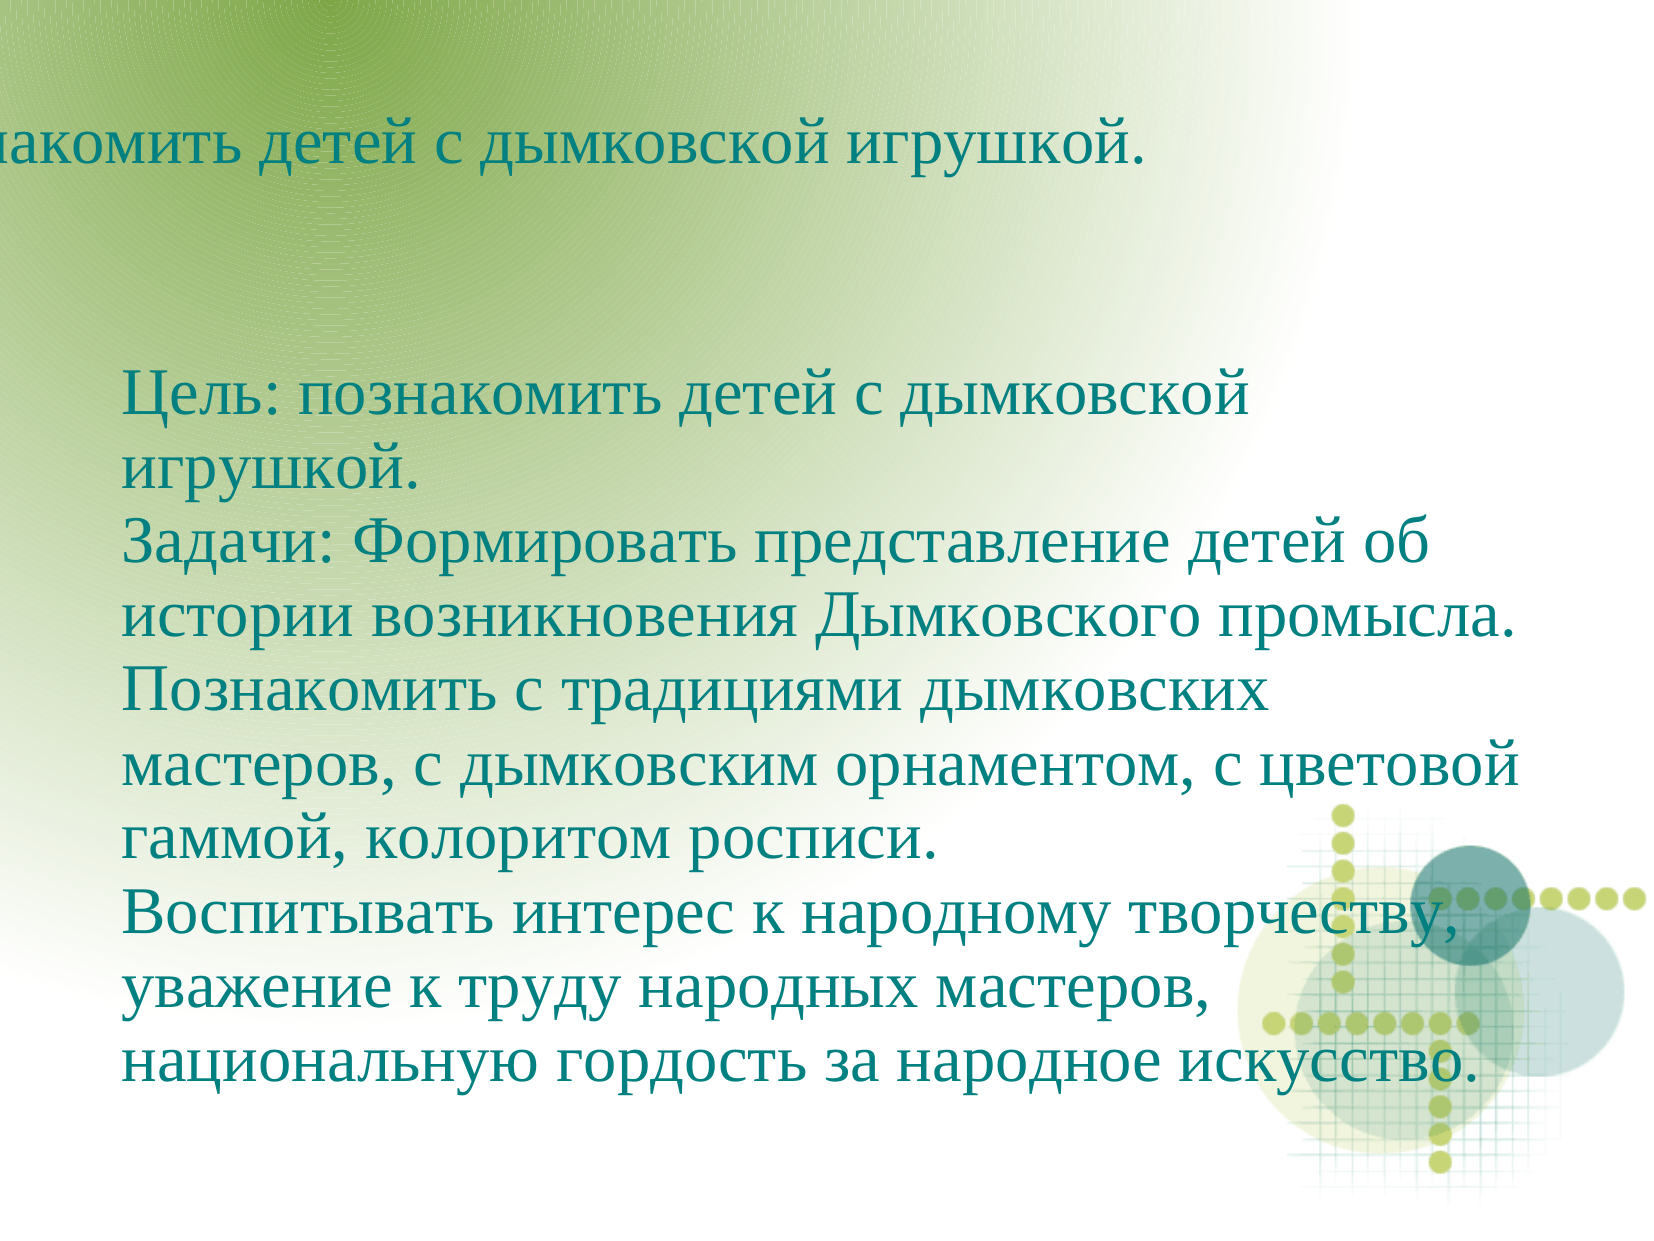

Цель: познакомить детей с дымковской игрушкой.
# Цель: познакомить детей с дымковской игрушкой.
Задачи: Формировать представление детей об истории возникновения Дымковского промысла. Познакомить с традициями дымковских мастеров, с дымковским орнаментом, с цветовой гаммой, колоритом росписи.
Воспитывать интерес к народному творчеству, уважение к труду народных мастеров, национальную гордость за народное искусство.